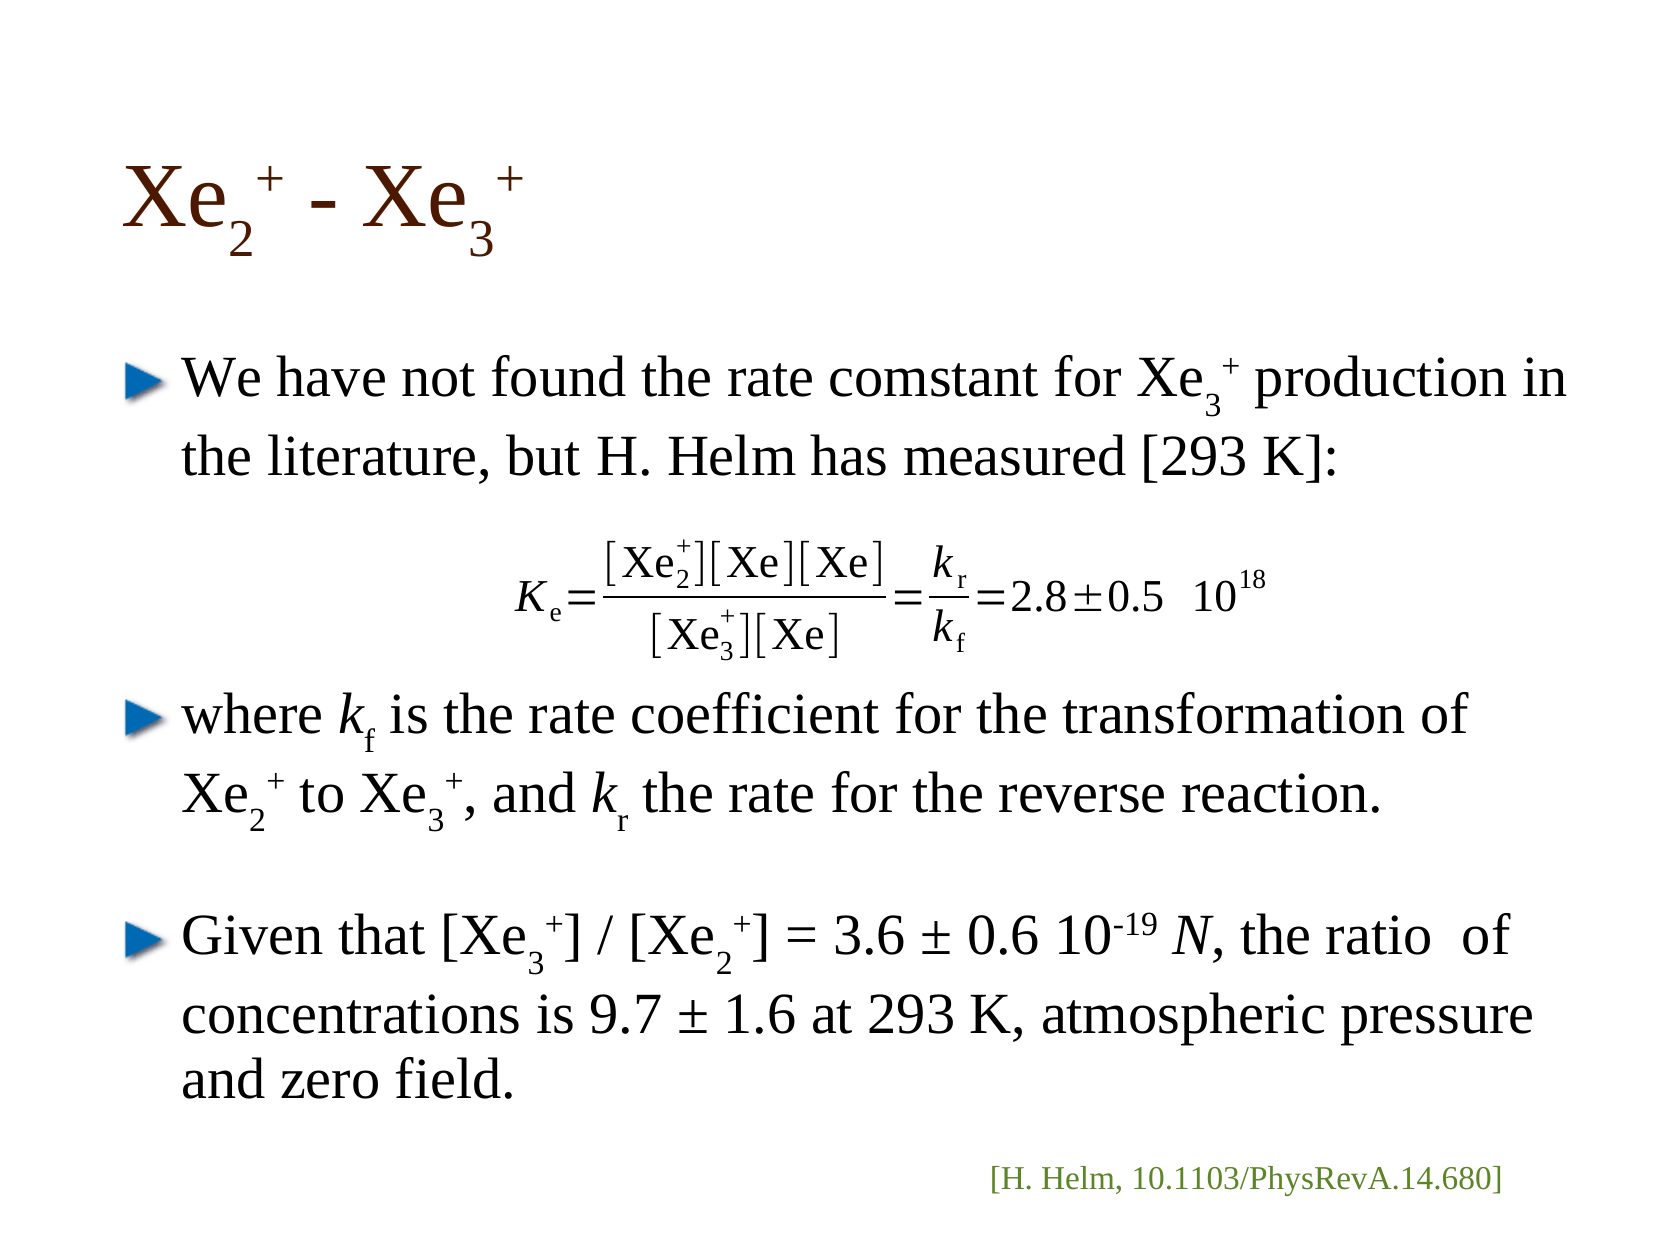

# Xe2+ - Xe3+
We have not found the rate comstant for Xe3+ production in the literature, but H. Helm has measured [293 K]:
where kf is the rate coefficient for the transformation of Xe2+ to Xe3+, and kr the rate for the reverse reaction.
Given that [Xe3+] / [Xe2+] = 3.6 ± 0.6 10-19 N, the ratio of concentrations is 9.7 ± 1.6 at 293 K, atmospheric pressure and zero field.
[H. Helm, 10.1103/PhysRevA.14.680]